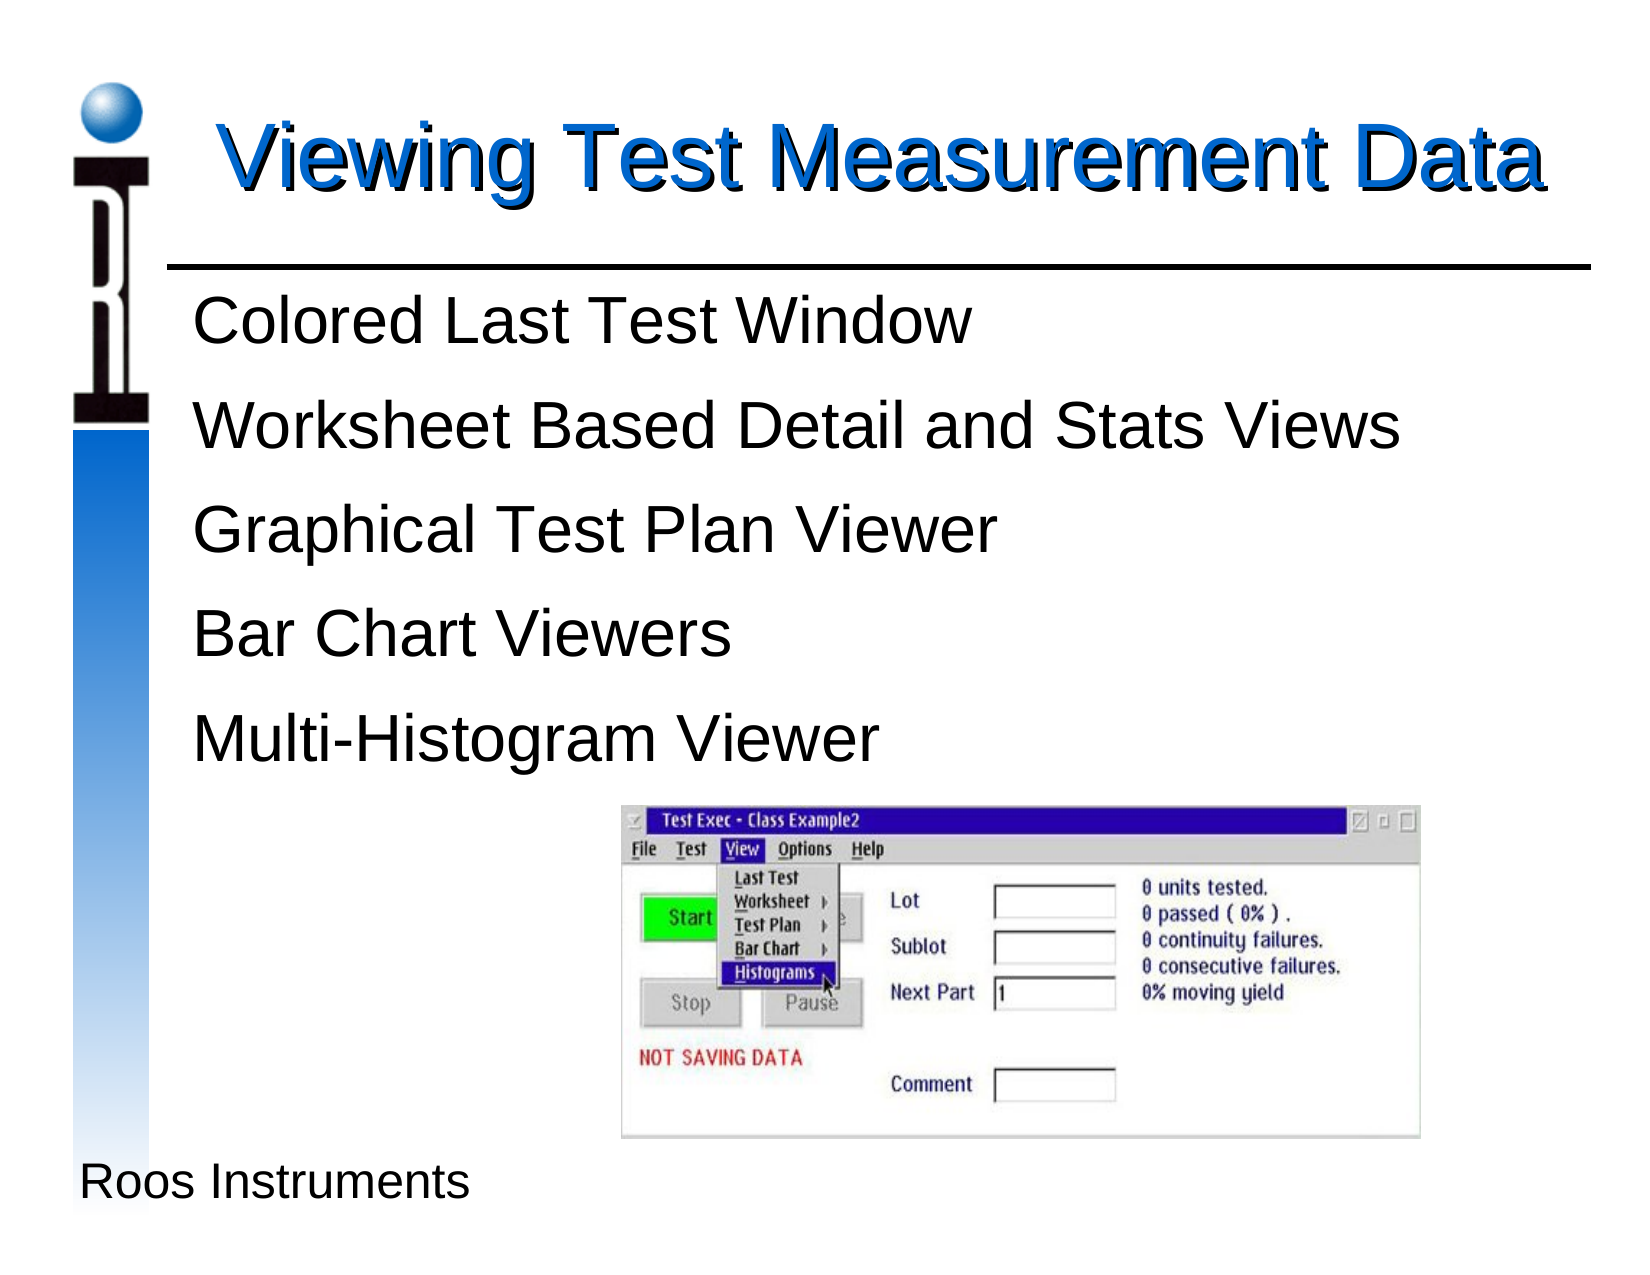

# Viewing Test Measurement Data
Colored Last Test Window
Worksheet Based Detail and Stats Views
Graphical Test Plan Viewer
Bar Chart Viewers
Multi-Histogram Viewer